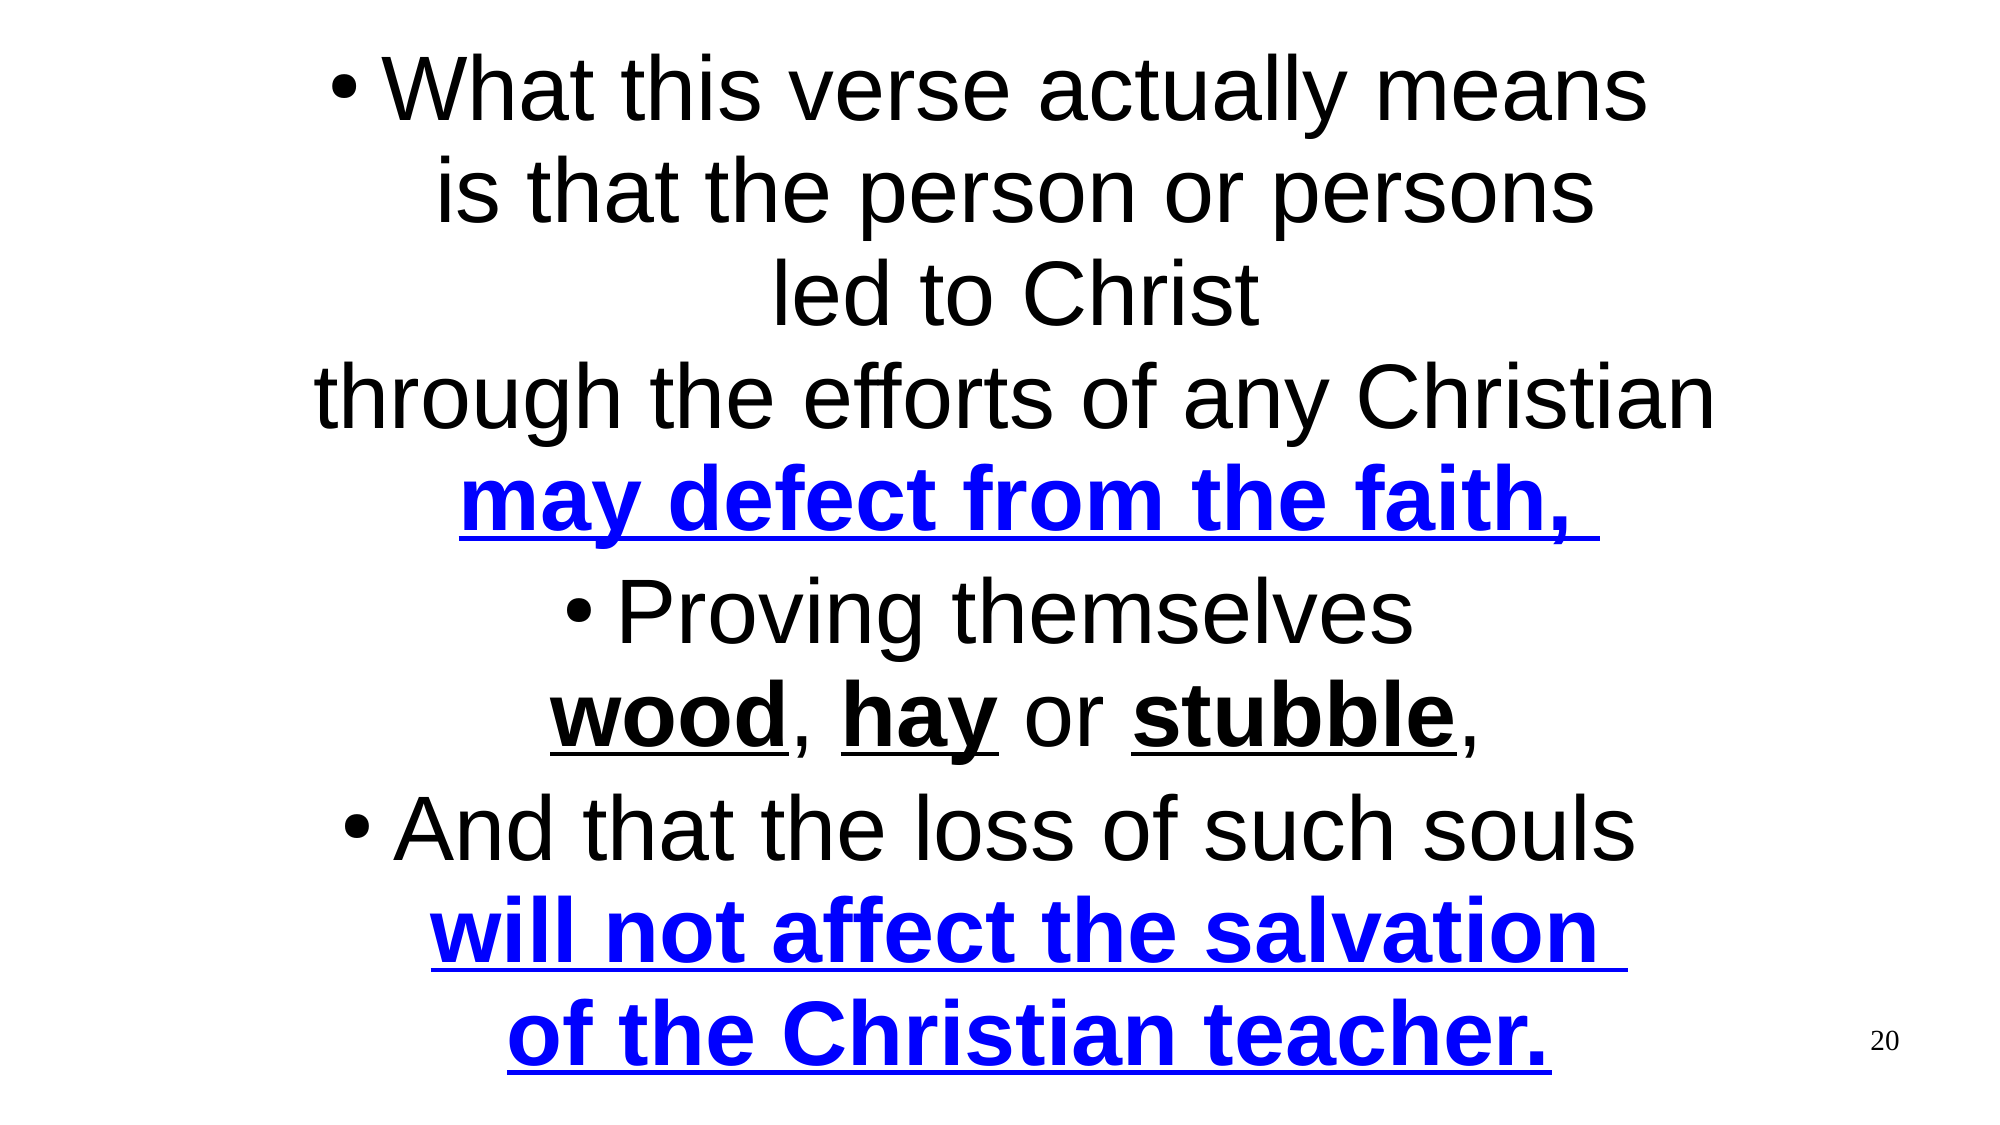

# What this verse actually means is that the person or persons led to Christ through the efforts of any Christian may defect from the faith,
Proving themselves
wood, hay or stubble,
And that the loss of such souls
will not affect the salvation
of the Christian teacher.
20